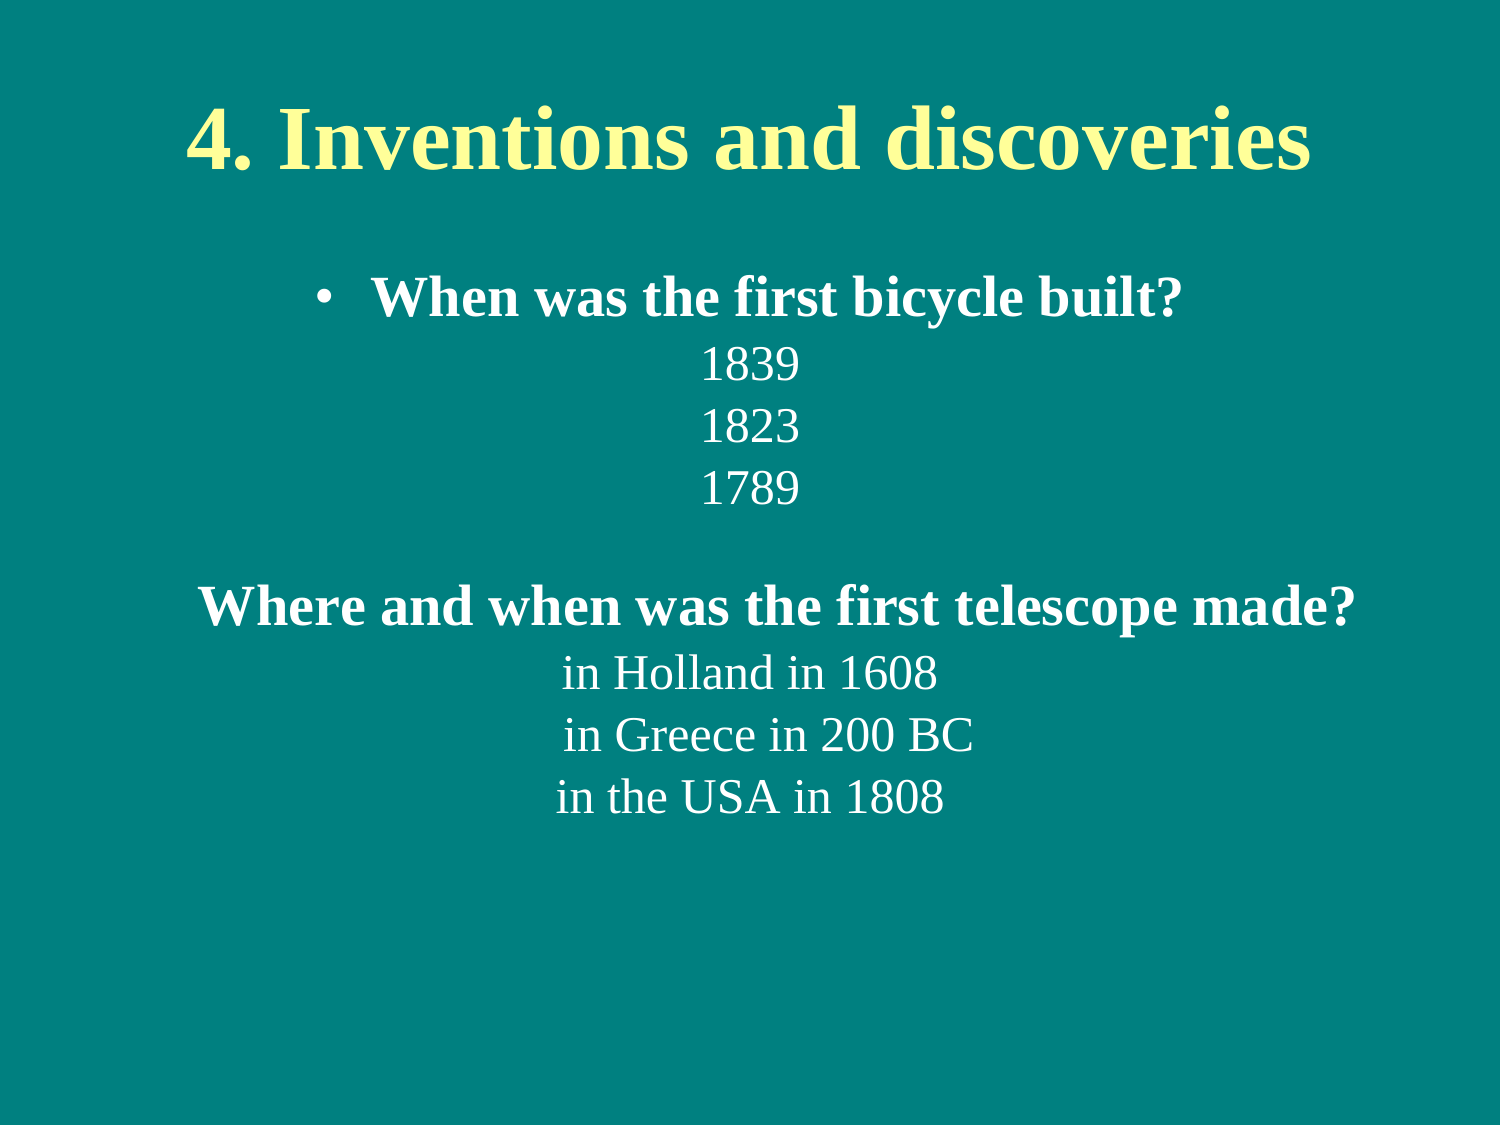

# 4. Inventions and discoveries
When was the first bicycle built?
1839
1823
1789
Where and when was the first telescope made?
in Holland in 1608
 in Greece in 200 BC
in the USA in 1808